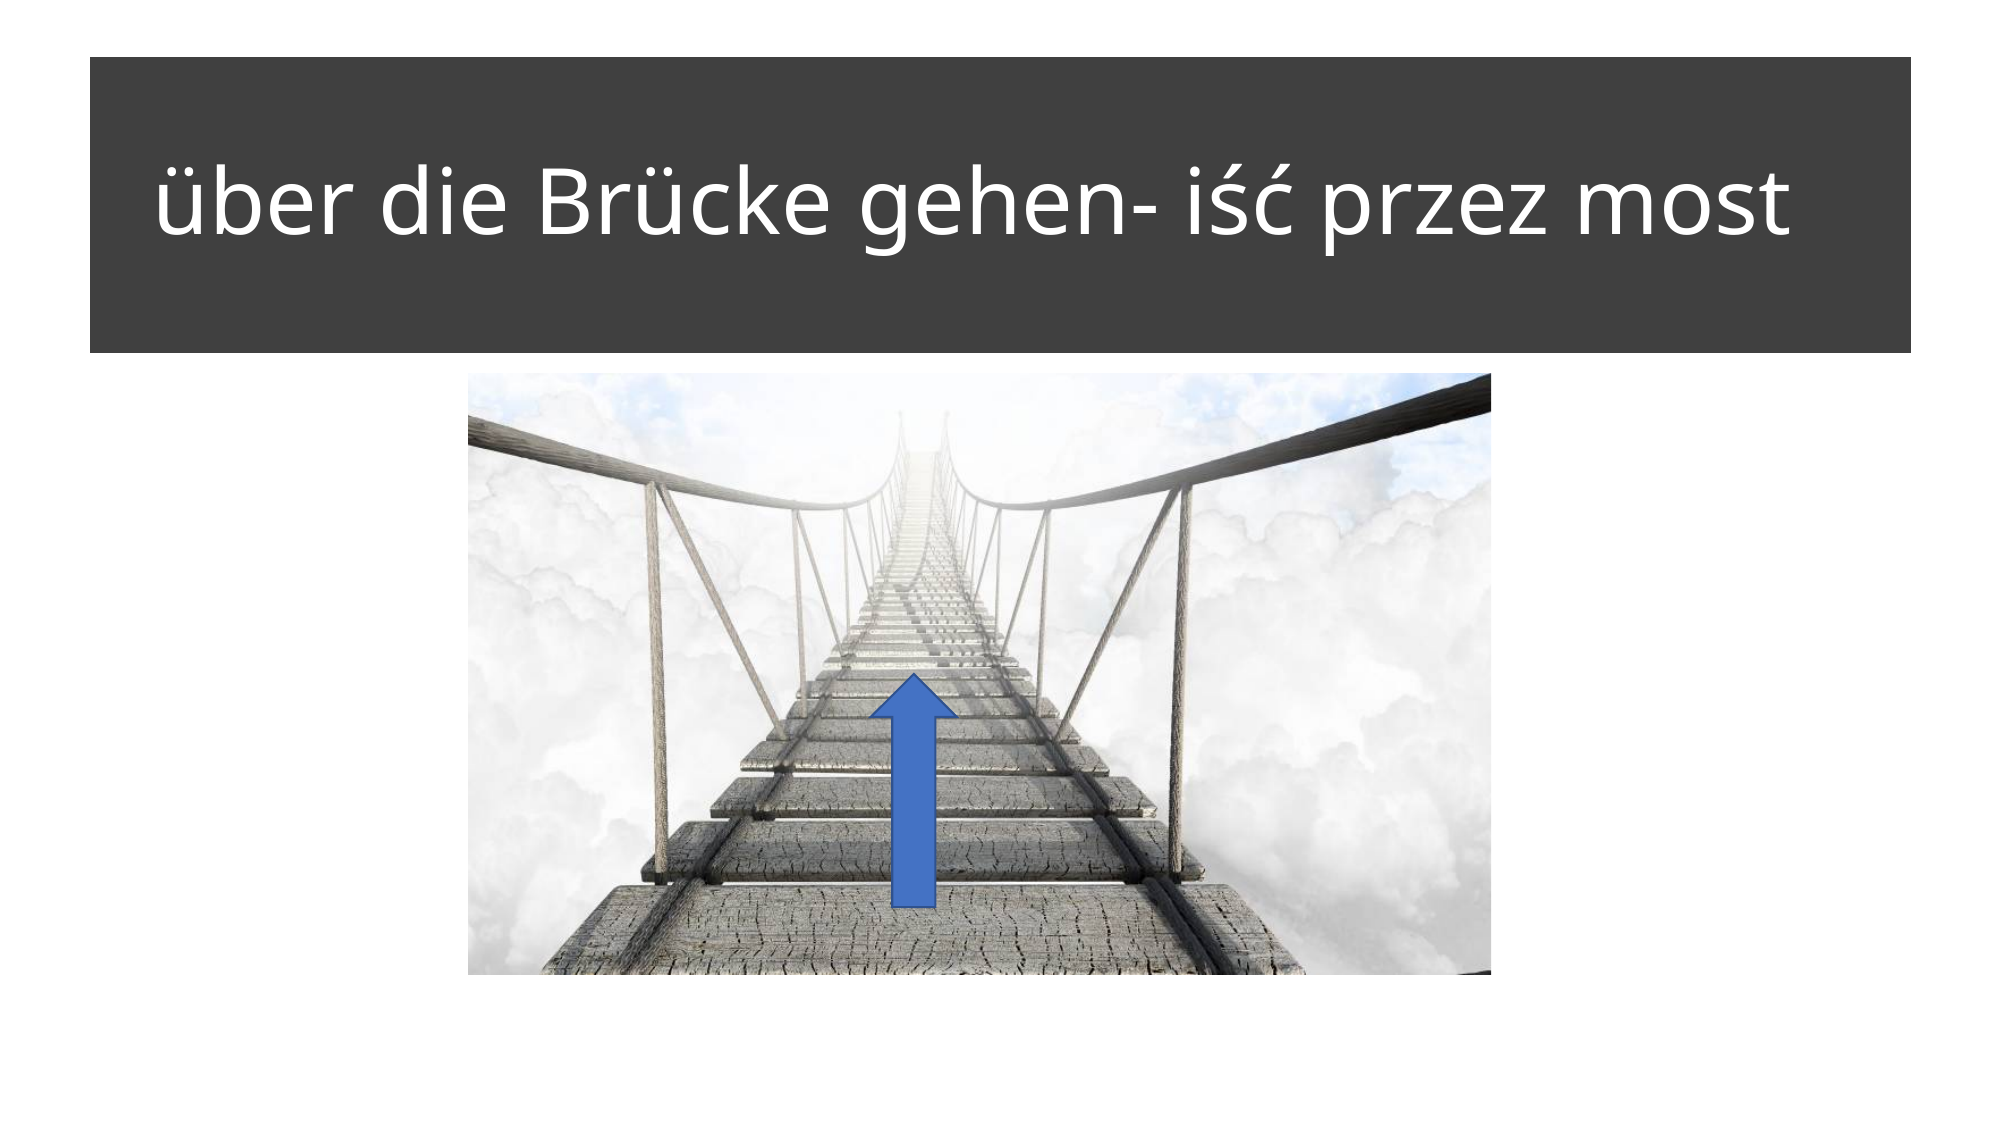

# über die Brücke gehen- iść przez most